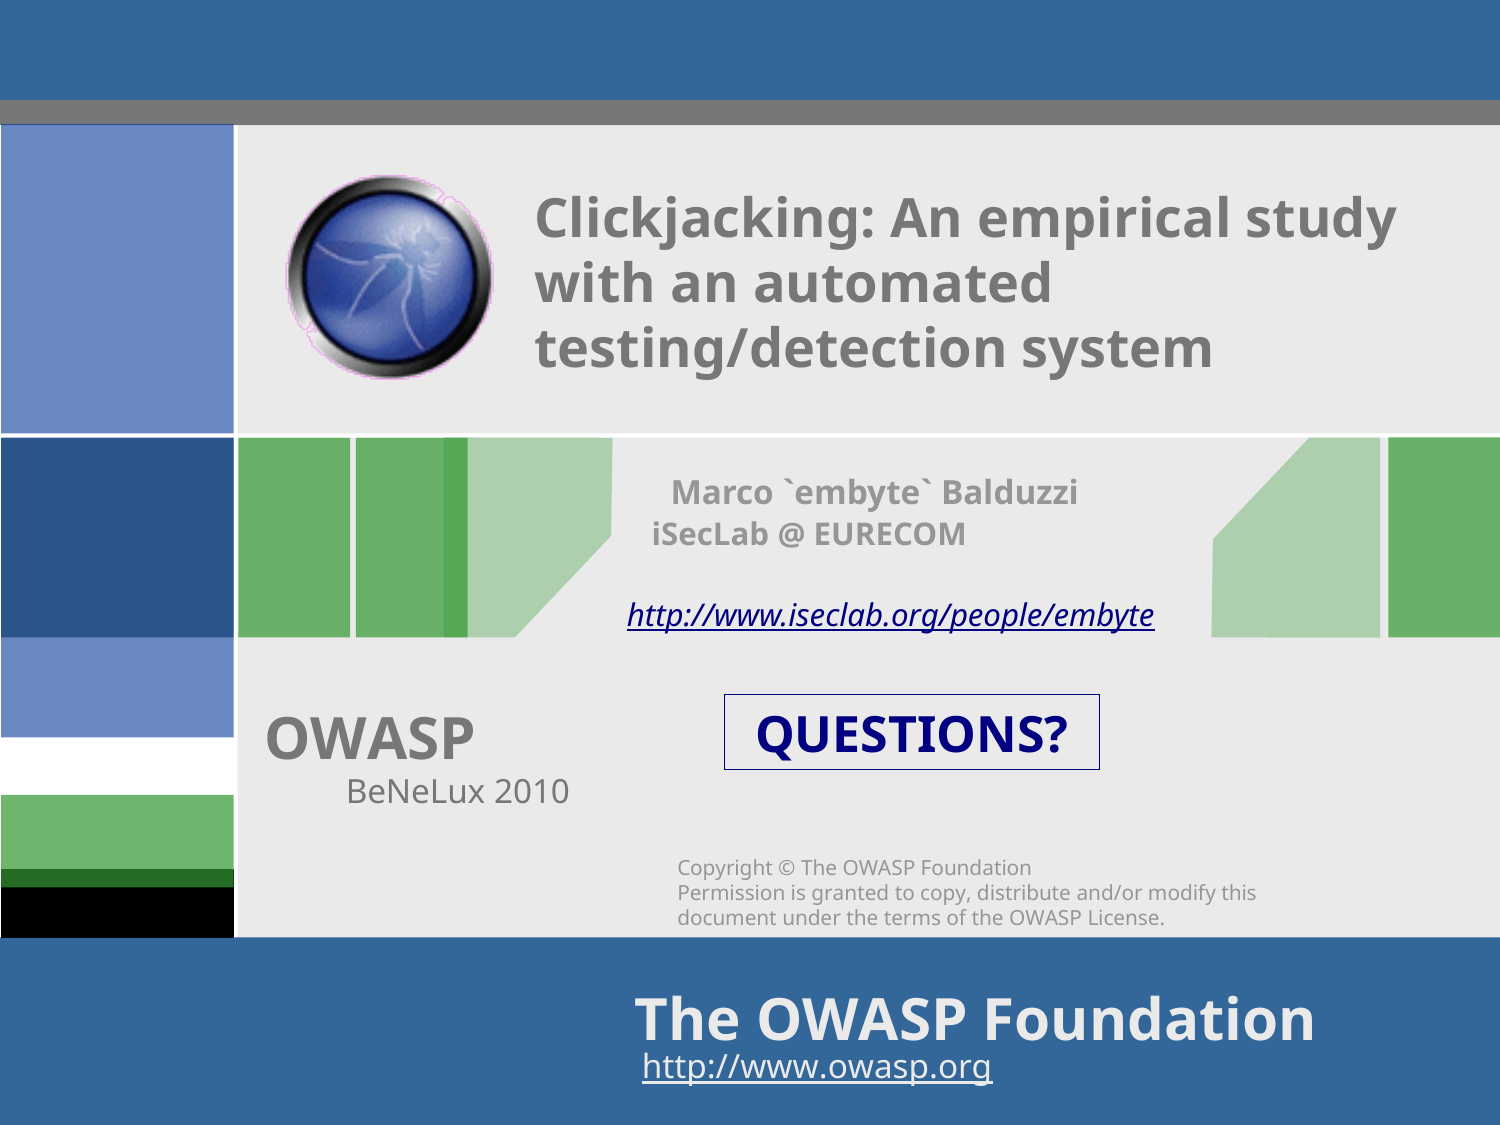

# Clickjacking: An empirical study with an automated testing/detection system
 Marco `embyte` Balduzzi
 iSecLab @ EURECOM
http://www.iseclab.org/people/embyte
QUESTIONS?
BeNeLux 2010